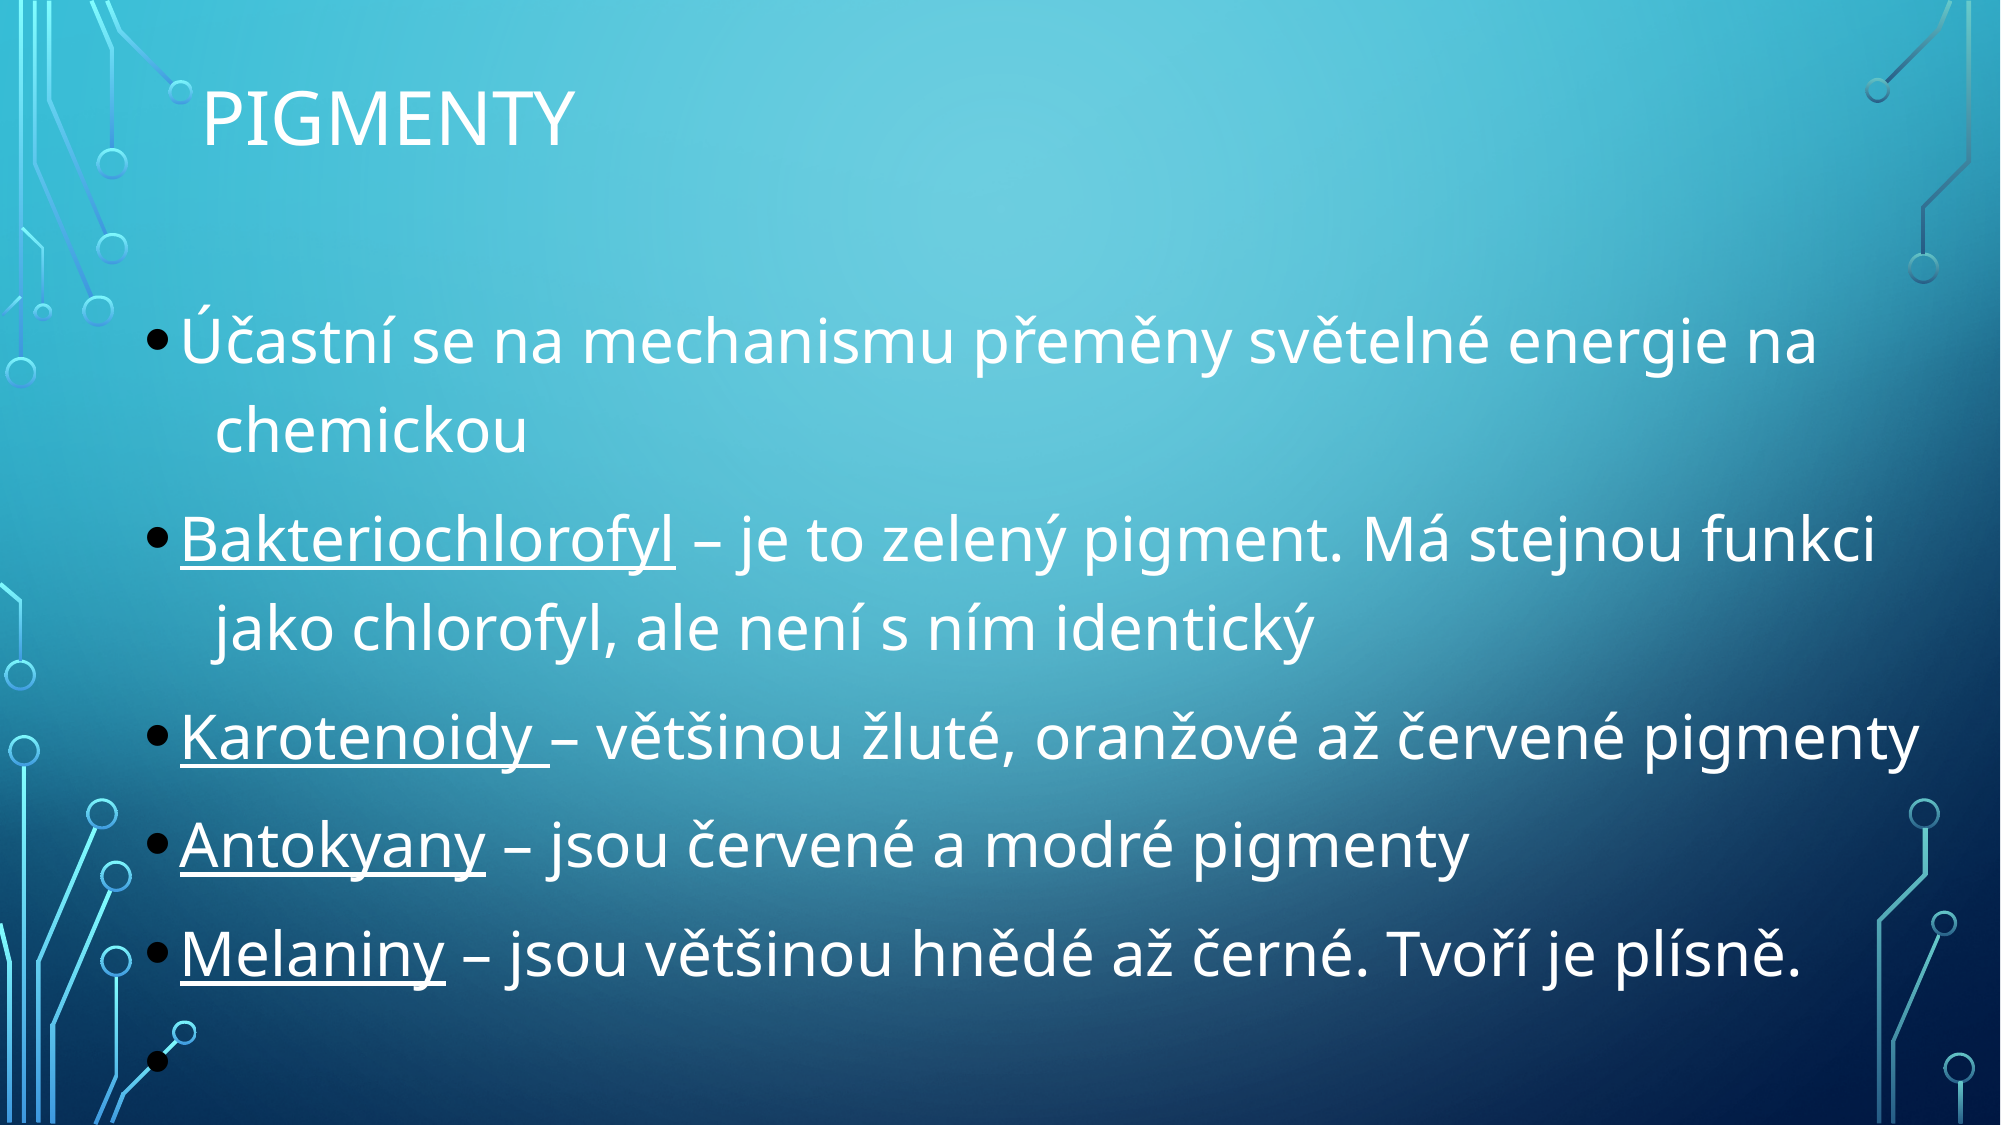

# pigmenty
Účastní se na mechanismu přeměny světelné energie na chemickou
Bakteriochlorofyl – je to zelený pigment. Má stejnou funkci jako chlorofyl, ale není s ním identický
Karotenoidy – většinou žluté, oranžové až červené pigmenty
Antokyany – jsou červené a modré pigmenty
Melaniny – jsou většinou hnědé až černé. Tvoří je plísně.